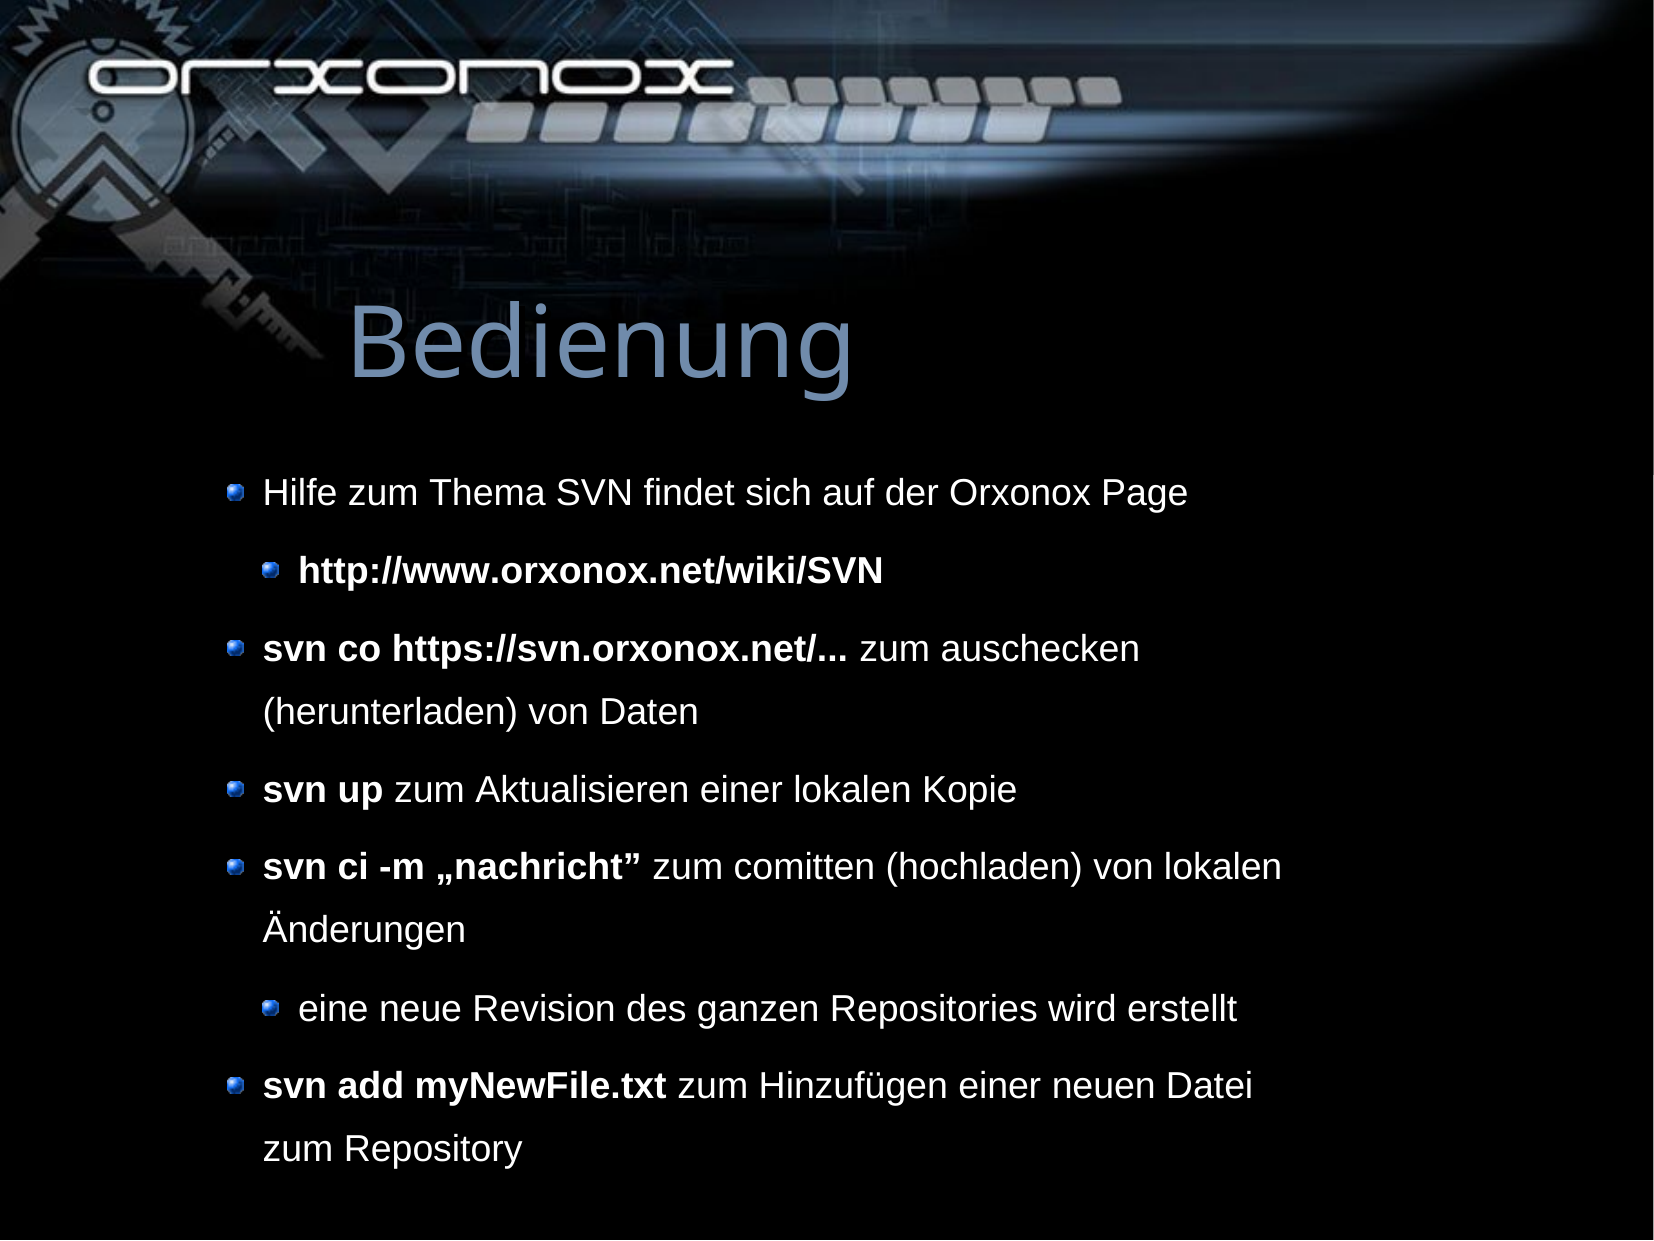

Bedienung
Hilfe zum Thema SVN findet sich auf der Orxonox Page
http://www.orxonox.net/wiki/SVN
svn co https://svn.orxonox.net/... zum auschecken (herunterladen) von Daten
svn up zum Aktualisieren einer lokalen Kopie
svn ci -m „nachricht” zum comitten (hochladen) von lokalen Änderungen
eine neue Revision des ganzen Repositories wird erstellt
svn add myNewFile.txt zum Hinzufügen einer neuen Datei zum Repository